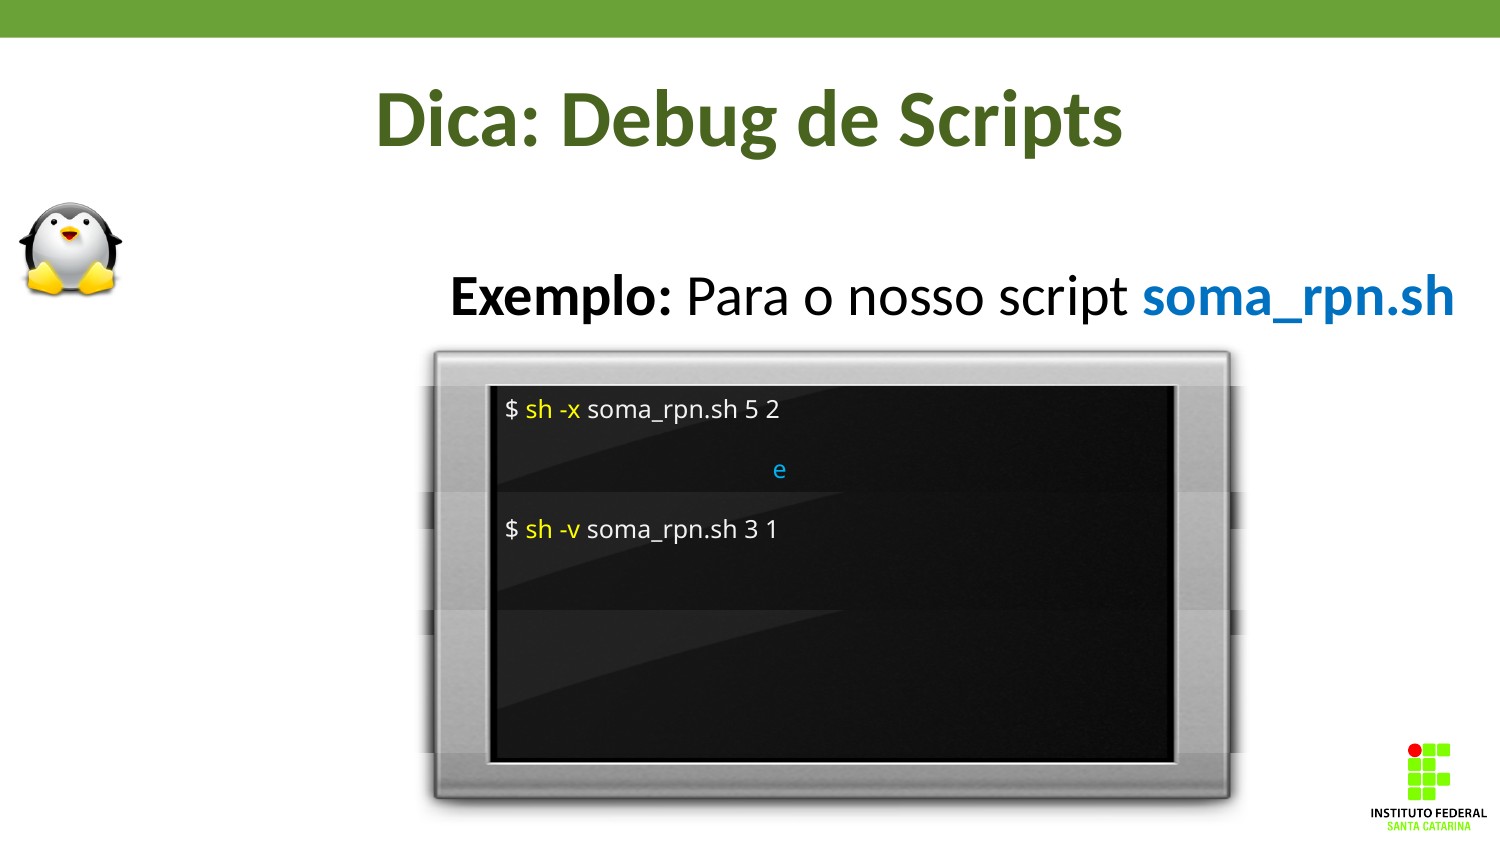

# Dica: Debug de Scripts
Exemplo: Para o nosso script soma_rpn.sh
$ sh -x soma_rpn.sh 5 2
e
$ sh -v soma_rpn.sh 3 1